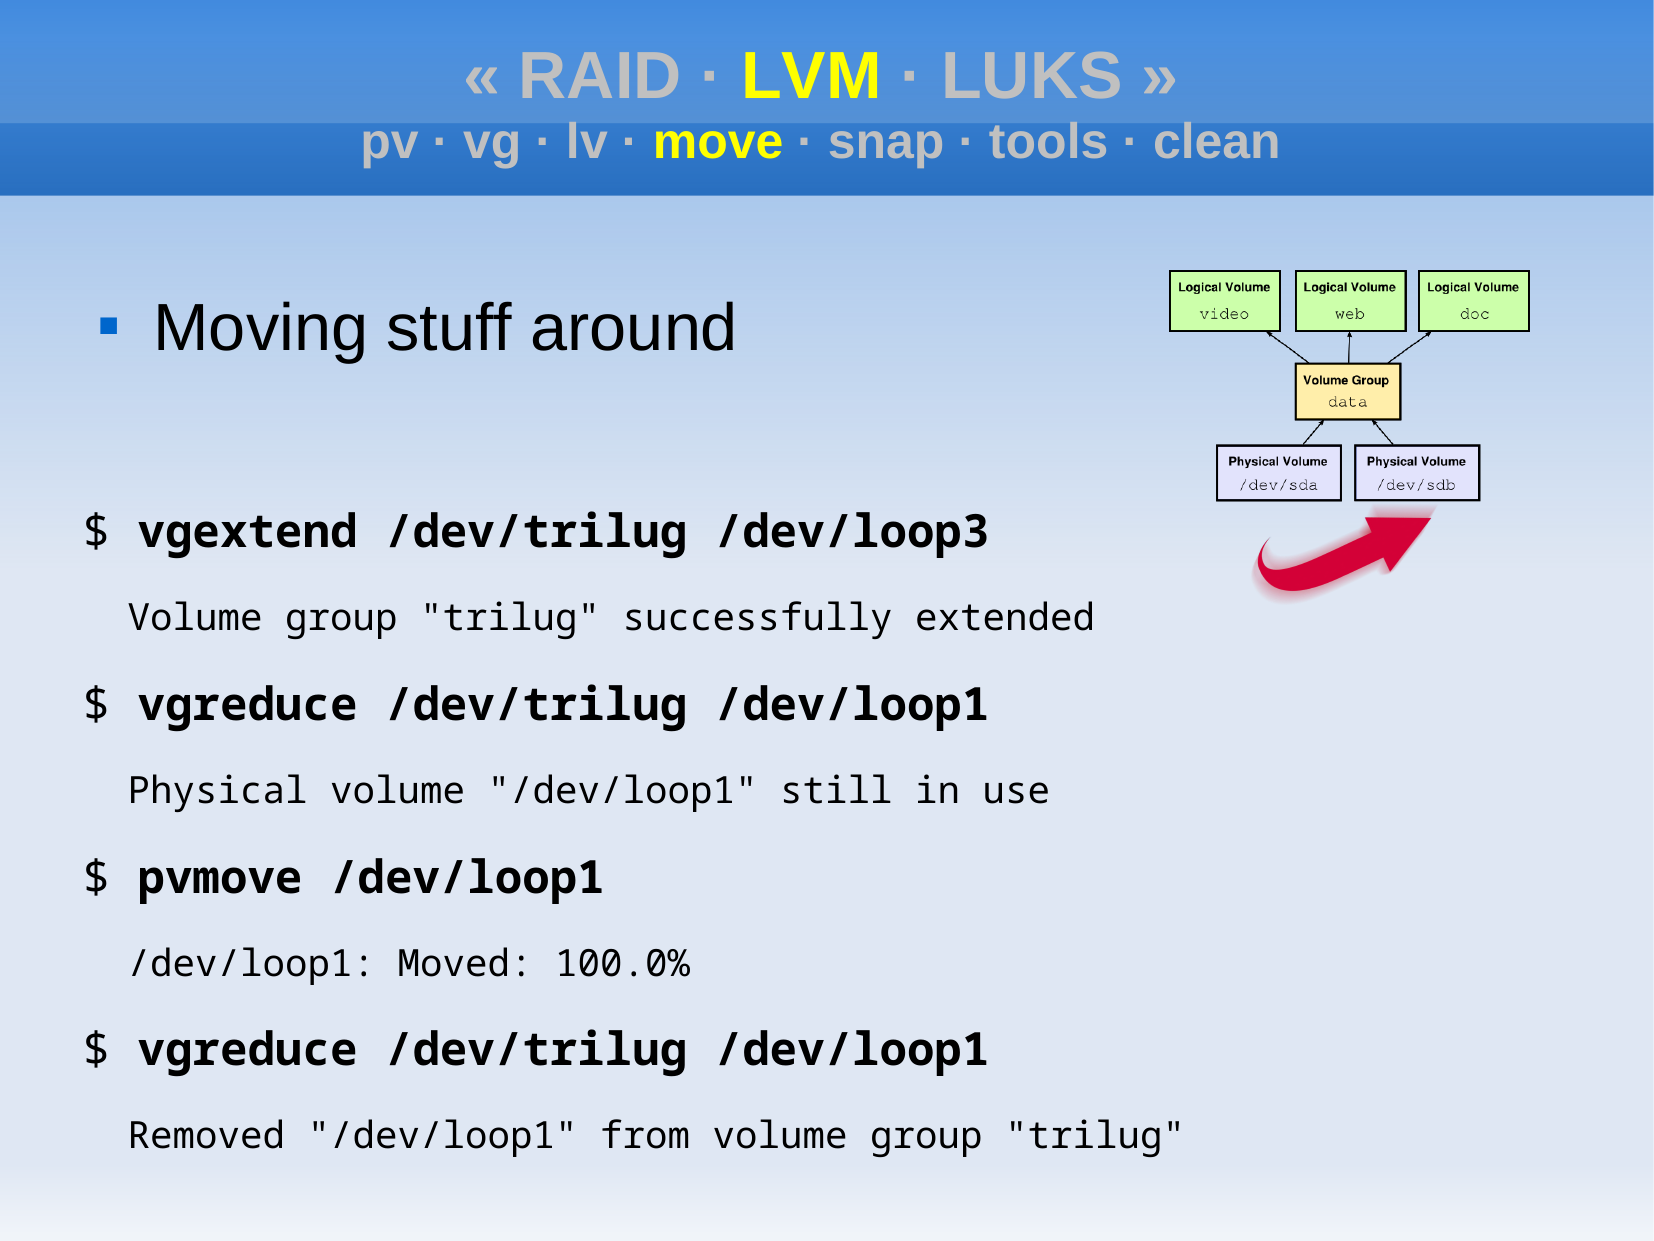

# « RAID · LVM · LUKS » pv · vg · lv · move · snap · tools · clean
Moving stuff around
$ vgextend /dev/trilug /dev/loop3
 Volume group "trilug" successfully extended
$ vgreduce /dev/trilug /dev/loop1
 Physical volume "/dev/loop1" still in use
$ pvmove /dev/loop1
 /dev/loop1: Moved: 100.0%
$ vgreduce /dev/trilug /dev/loop1
 Removed "/dev/loop1" from volume group "trilug"